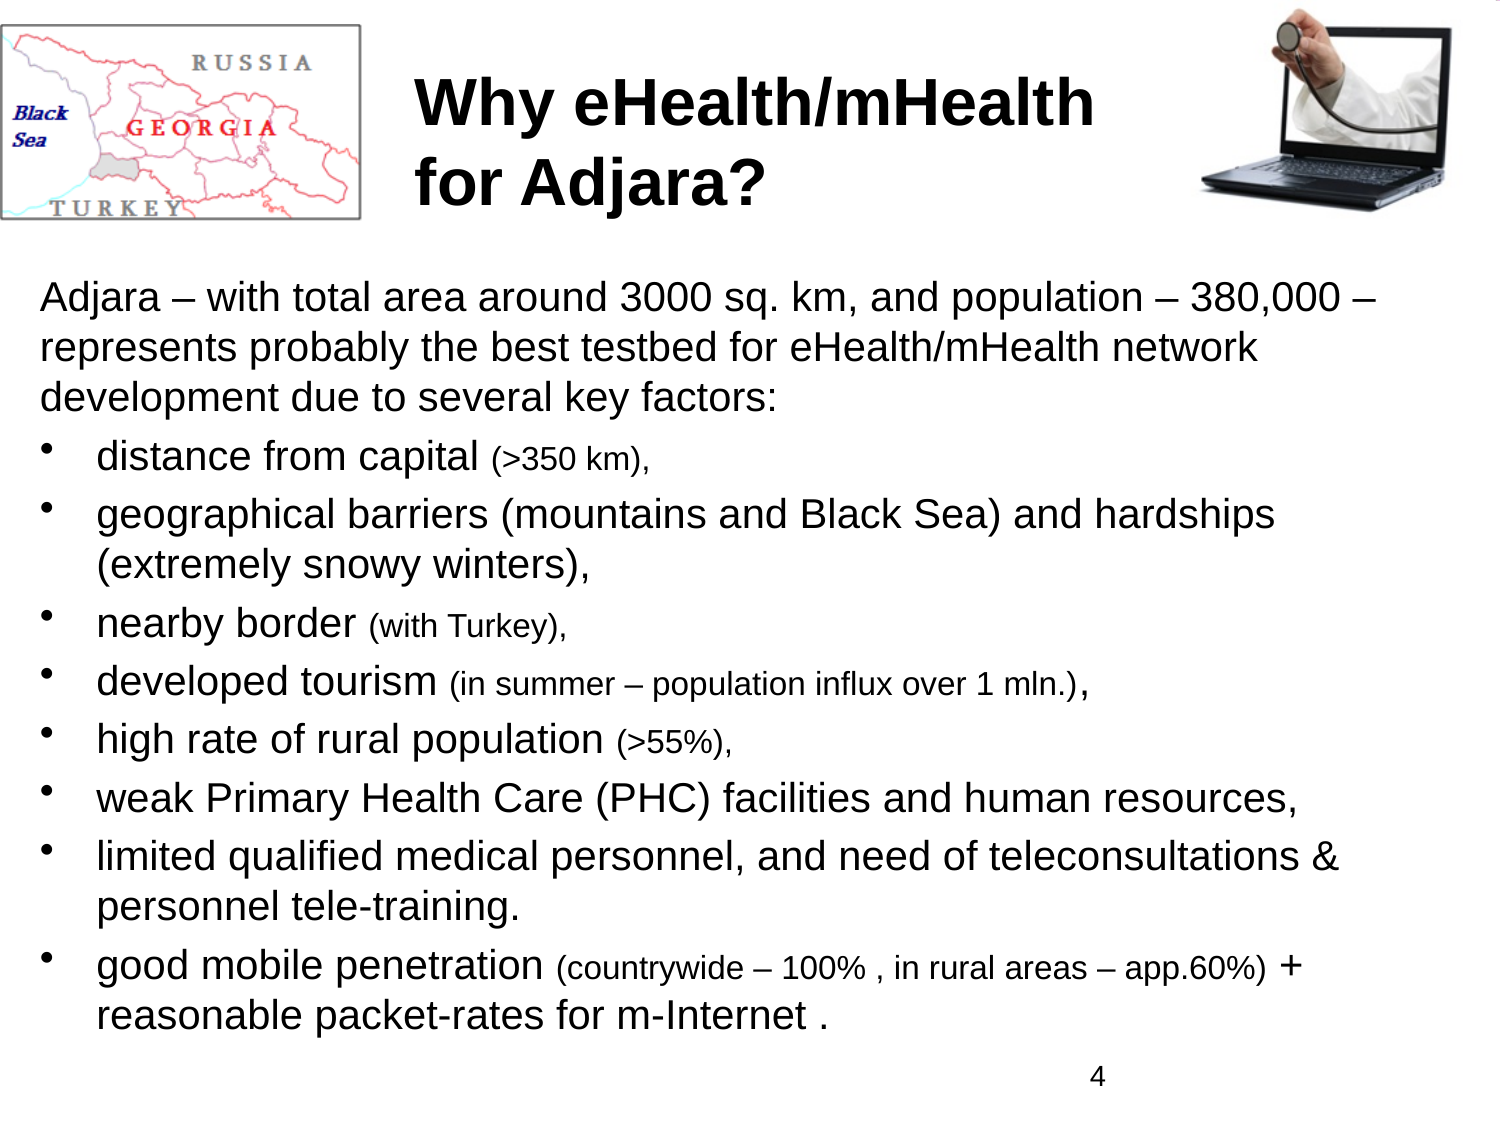

# Why eHealth/mHealth for Adjara?
Adjara – with total area around 3000 sq. km, and population – 380,000 – represents probably the best testbed for eHealth/mHealth network development due to several key factors:
distance from capital (>350 km),
geographical barriers (mountains and Black Sea) and hardships (extremely snowy winters),
nearby border (with Turkey),
developed tourism (in summer – population influx over 1 mln.),
high rate of rural population (>55%),
weak Primary Health Care (PHC) facilities and human resources,
limited qualified medical personnel, and need of teleconsultations & personnel tele-training.
good mobile penetration (countrywide – 100% , in rural areas – app.60%) + reasonable packet-rates for m-Internet .